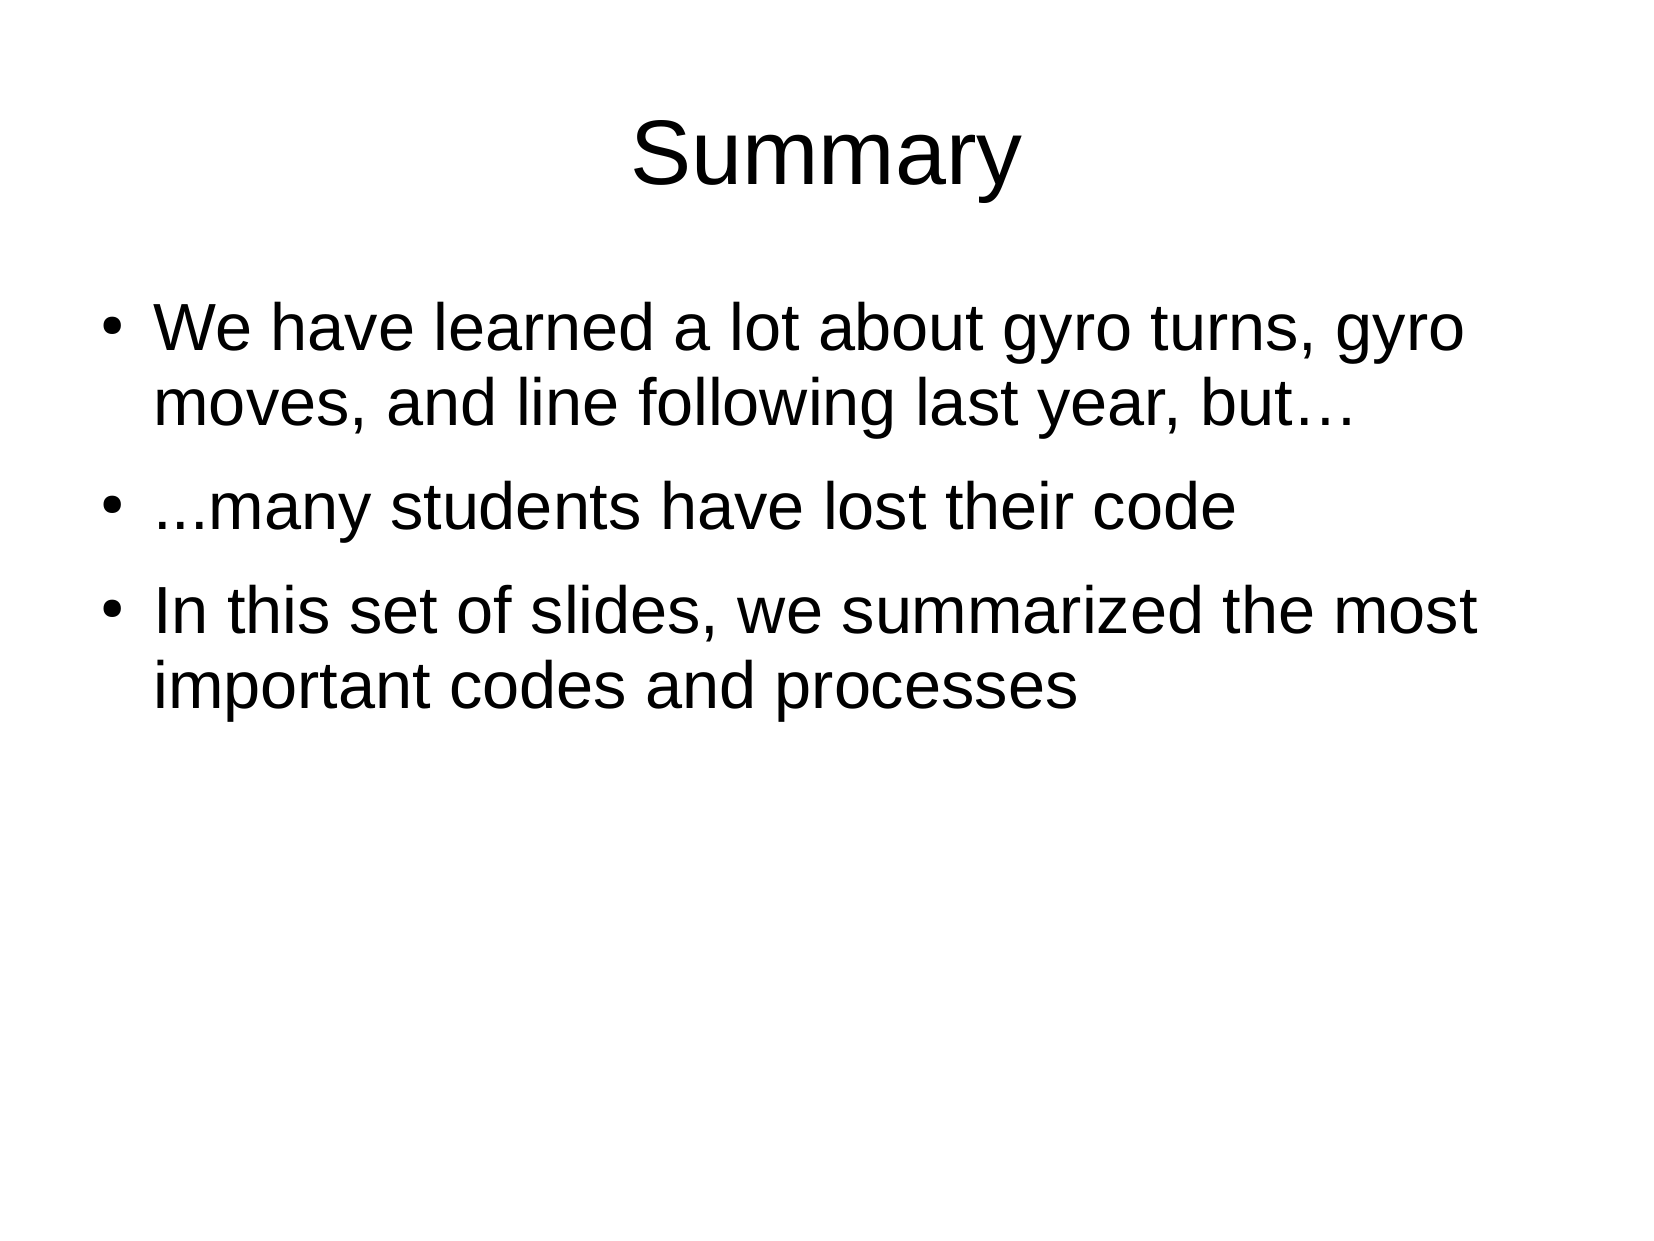

# Summary
We have learned a lot about gyro turns, gyro moves, and line following last year, but…
...many students have lost their code
In this set of slides, we summarized the most important codes and processes